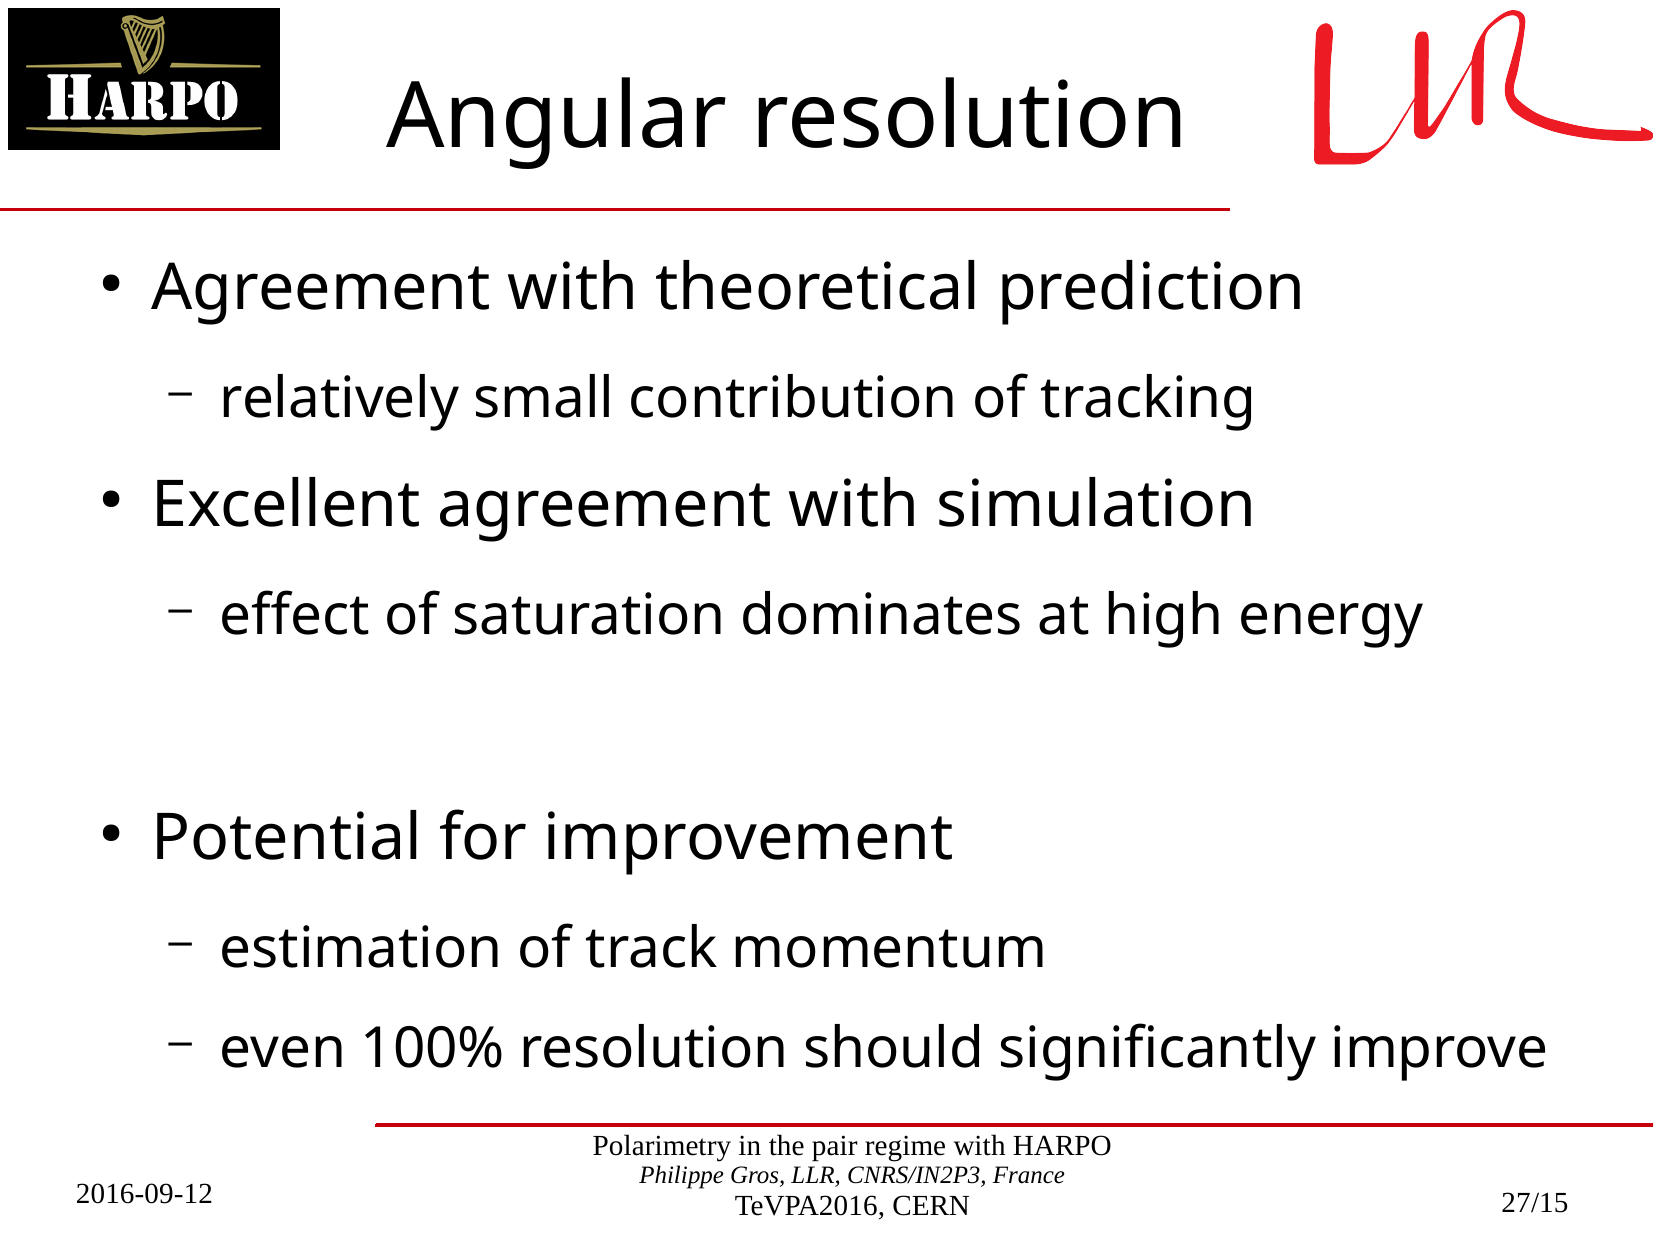

# Angular resolution
Agreement with theoretical prediction
relatively small contribution of tracking
Excellent agreement with simulation
effect of saturation dominates at high energy
Potential for improvement
estimation of track momentum
even 100% resolution should significantly improve
2016-09-12
27